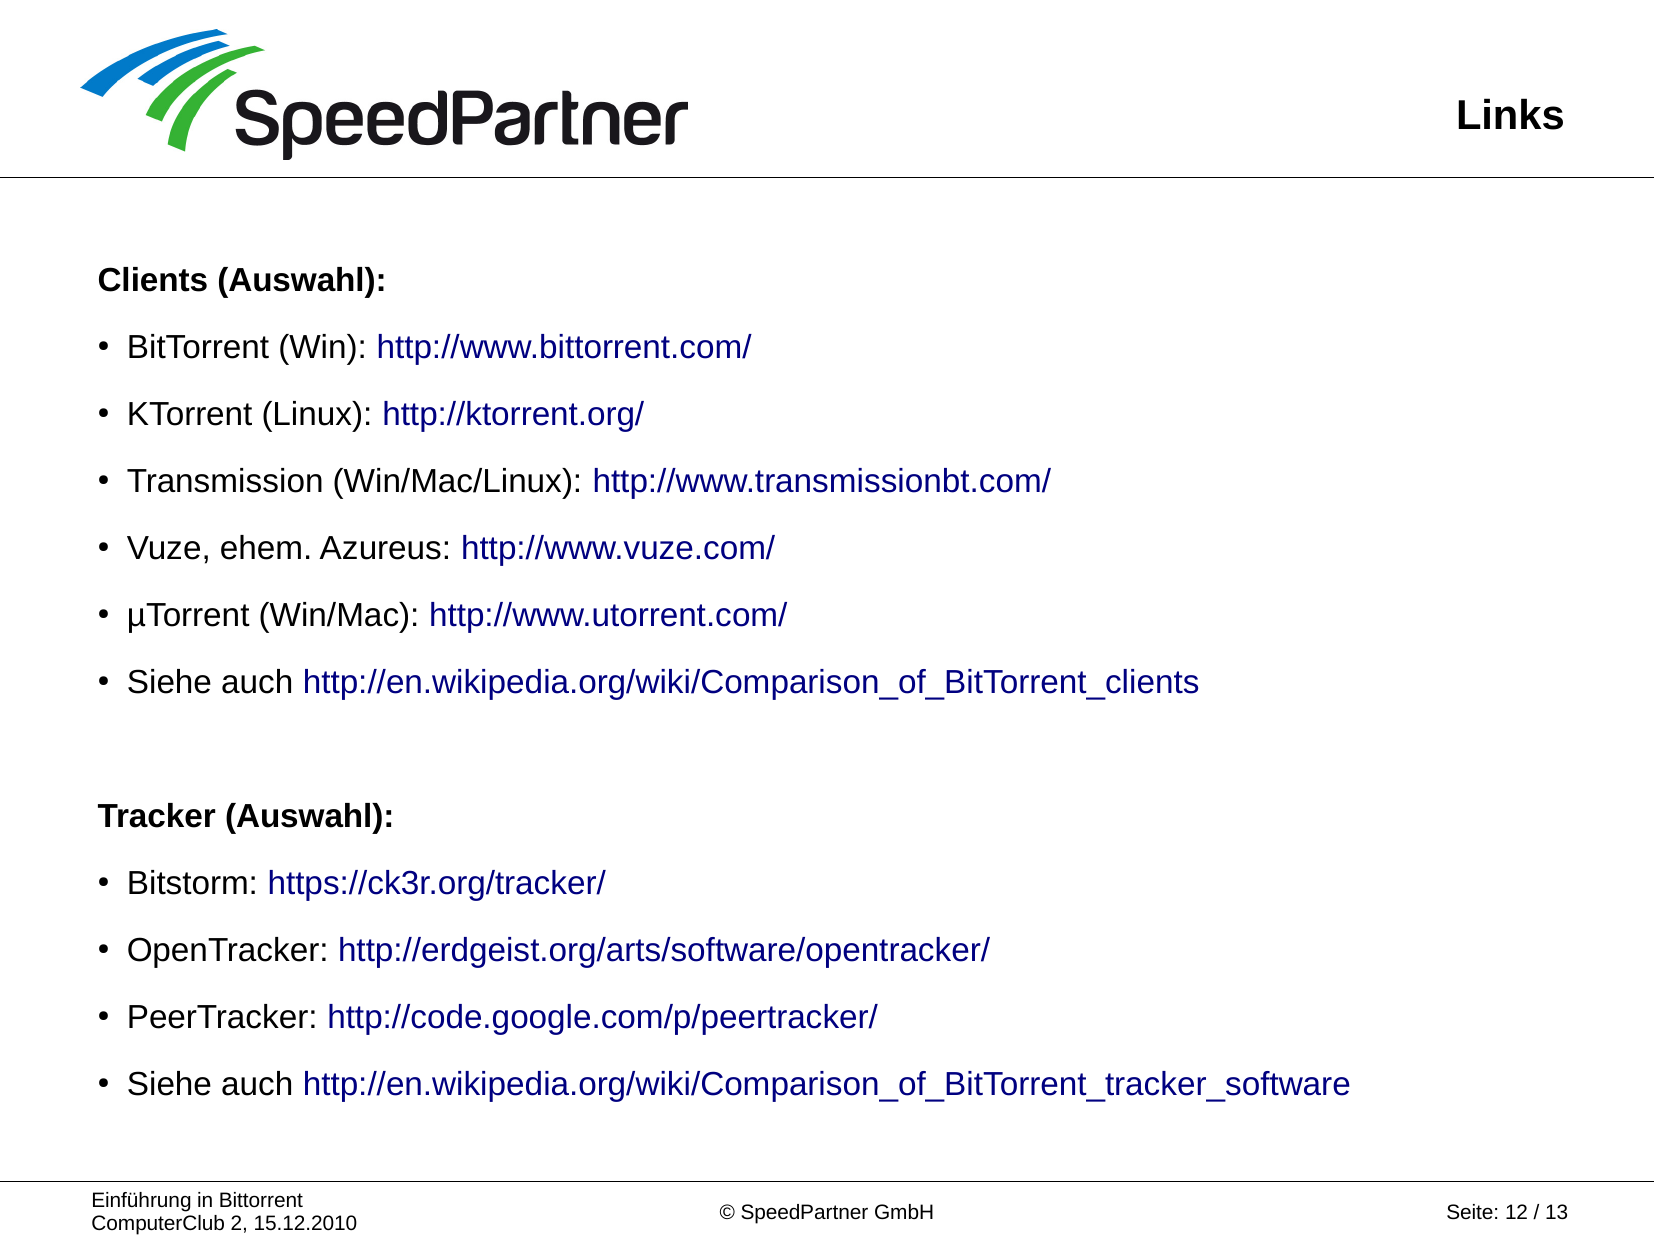

# Links
Clients (Auswahl):
BitTorrent (Win): http://www.bittorrent.com/
KTorrent (Linux): http://ktorrent.org/
Transmission (Win/Mac/Linux): http://www.transmissionbt.com/
Vuze, ehem. Azureus: http://www.vuze.com/
µTorrent (Win/Mac): http://www.utorrent.com/
Siehe auch http://en.wikipedia.org/wiki/Comparison_of_BitTorrent_clients
Tracker (Auswahl):
Bitstorm: https://ck3r.org/tracker/
OpenTracker: http://erdgeist.org/arts/software/opentracker/
PeerTracker: http://code.google.com/p/peertracker/
Siehe auch http://en.wikipedia.org/wiki/Comparison_of_BitTorrent_tracker_software